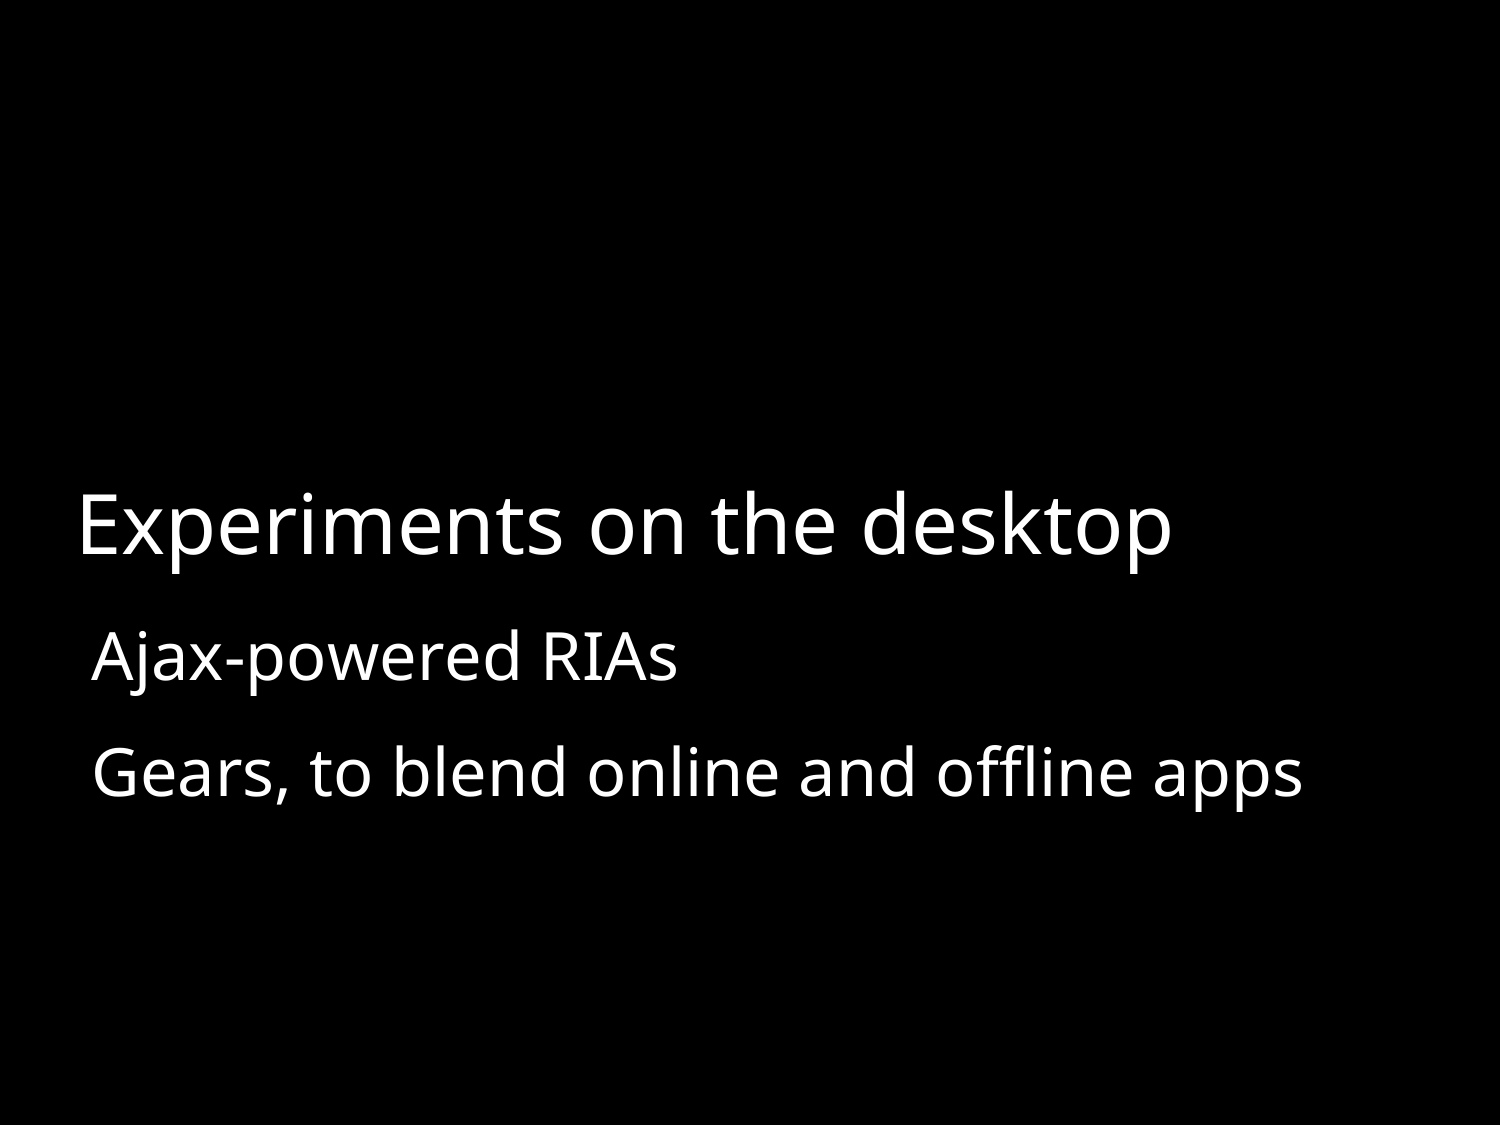

# Experiments on the desktop
Ajax-powered RIAs
Gears, to blend online and offline apps